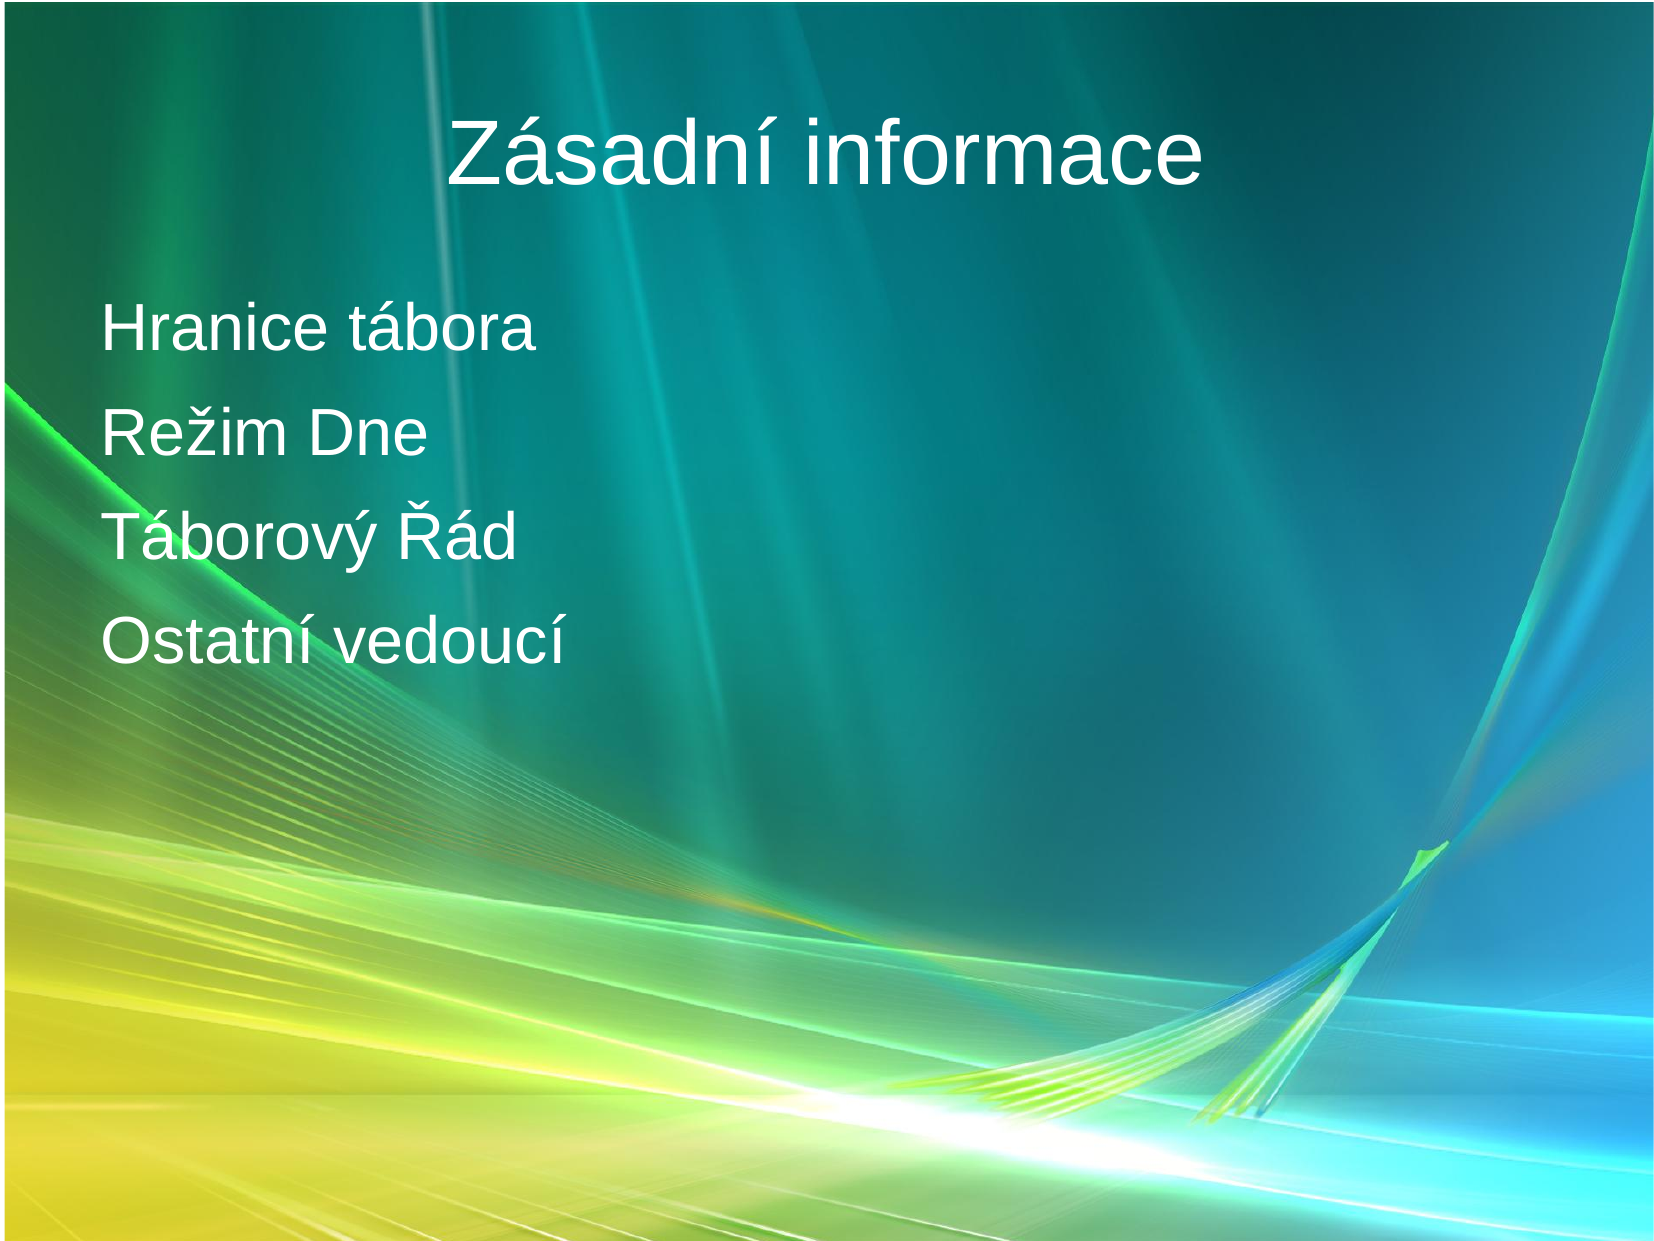

# Zásadní informace
Hranice tábora
Režim Dne
Táborový Řád
Ostatní vedoucí